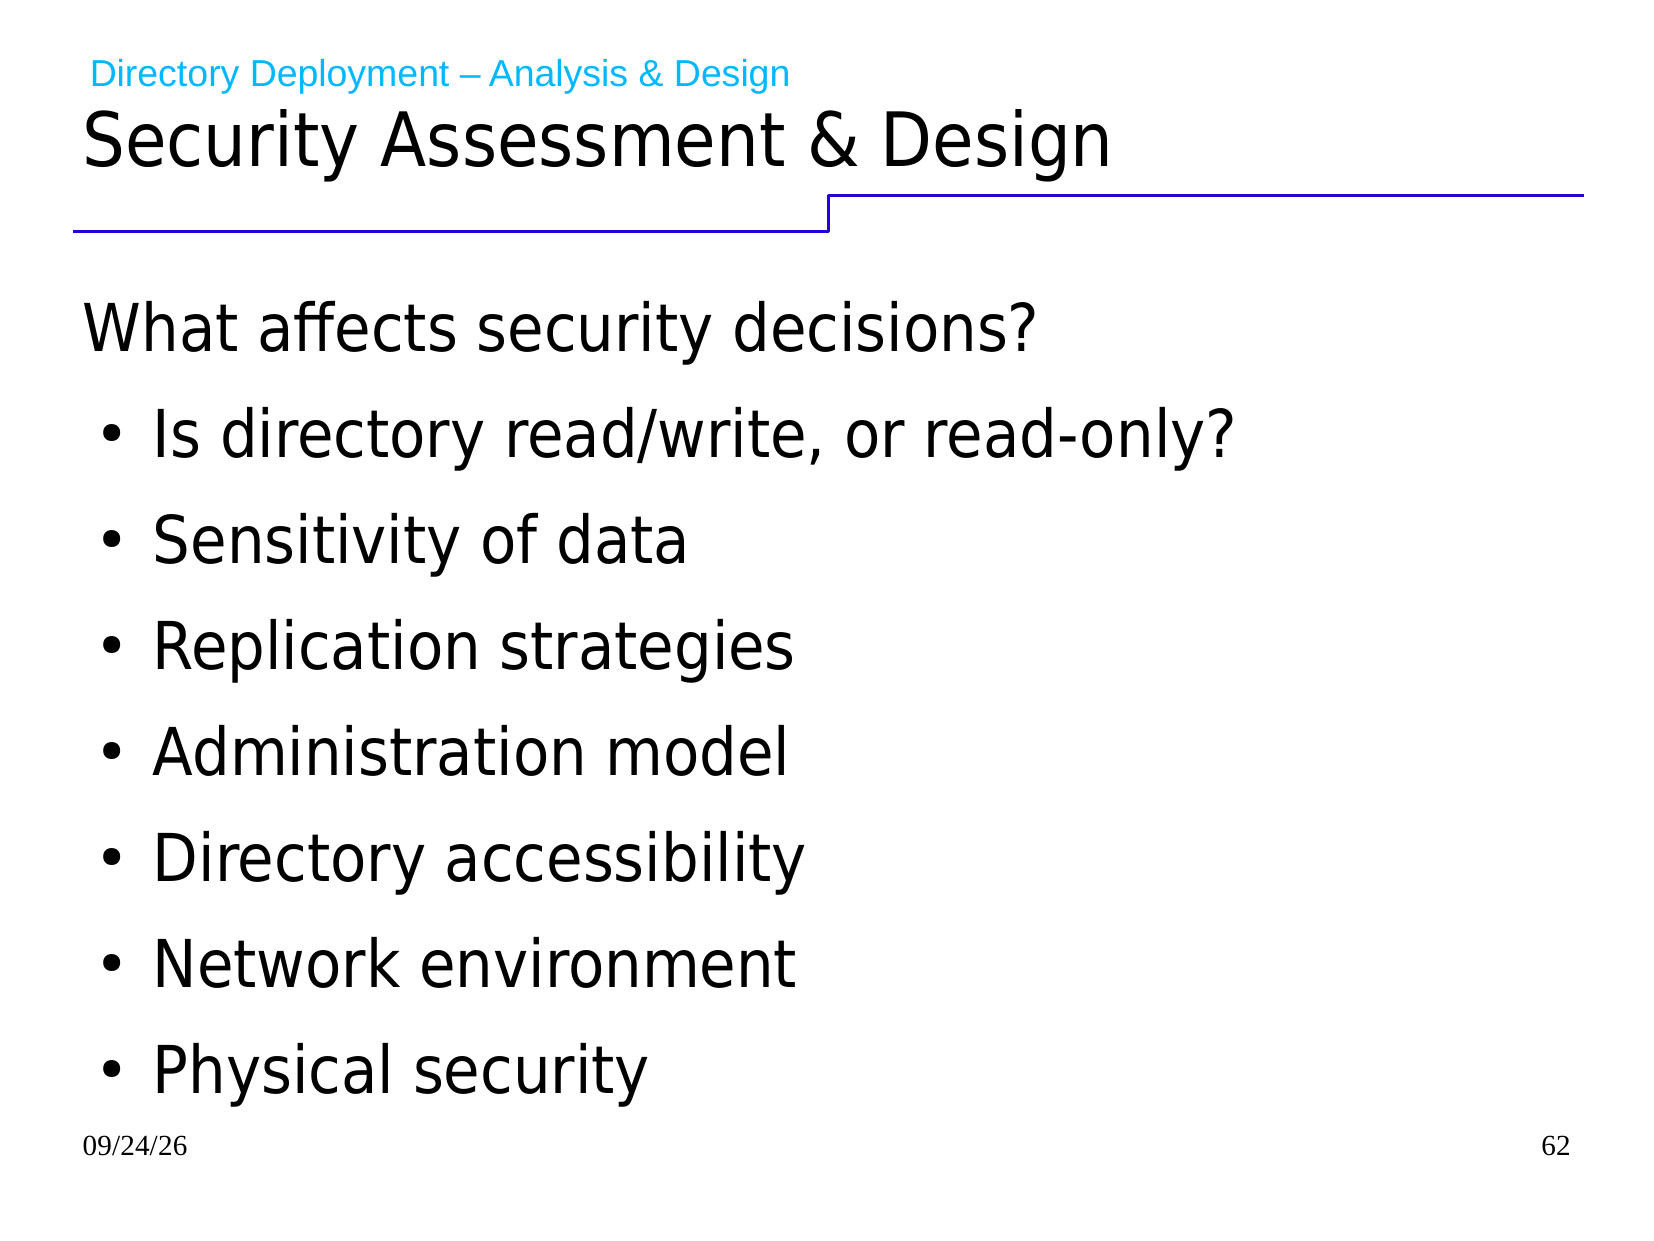

Directory Deployment – Analysis & Design
# Security Assessment & Design
What affects security decisions?
Is directory read/write, or read-only?
Sensitivity of data
Replication strategies
Administration model
Directory accessibility
Network environment
Physical security
62